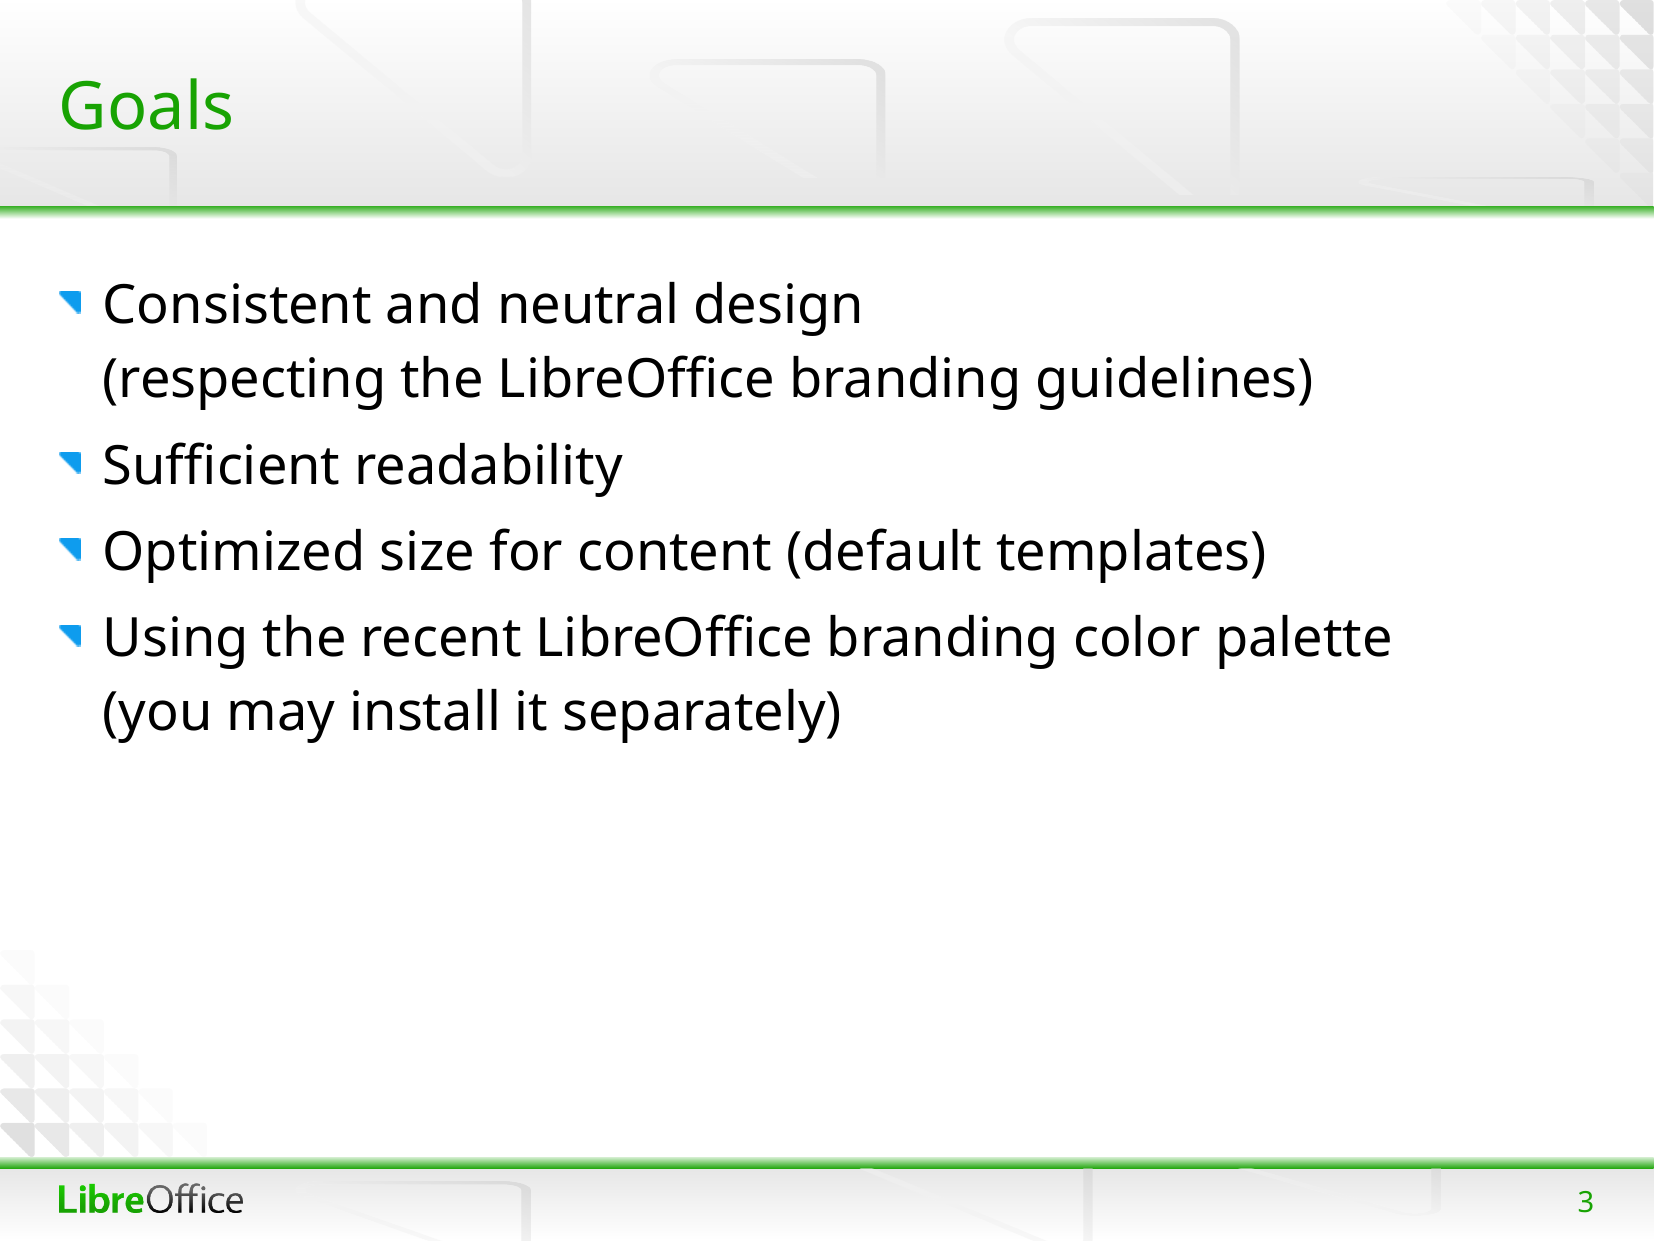

# Goals
Consistent and neutral design
(respecting the LibreOffice branding guidelines)
Sufficient readability
Optimized size for content (default templates)
Using the recent LibreOffice branding color palette
(you may install it separately)
3